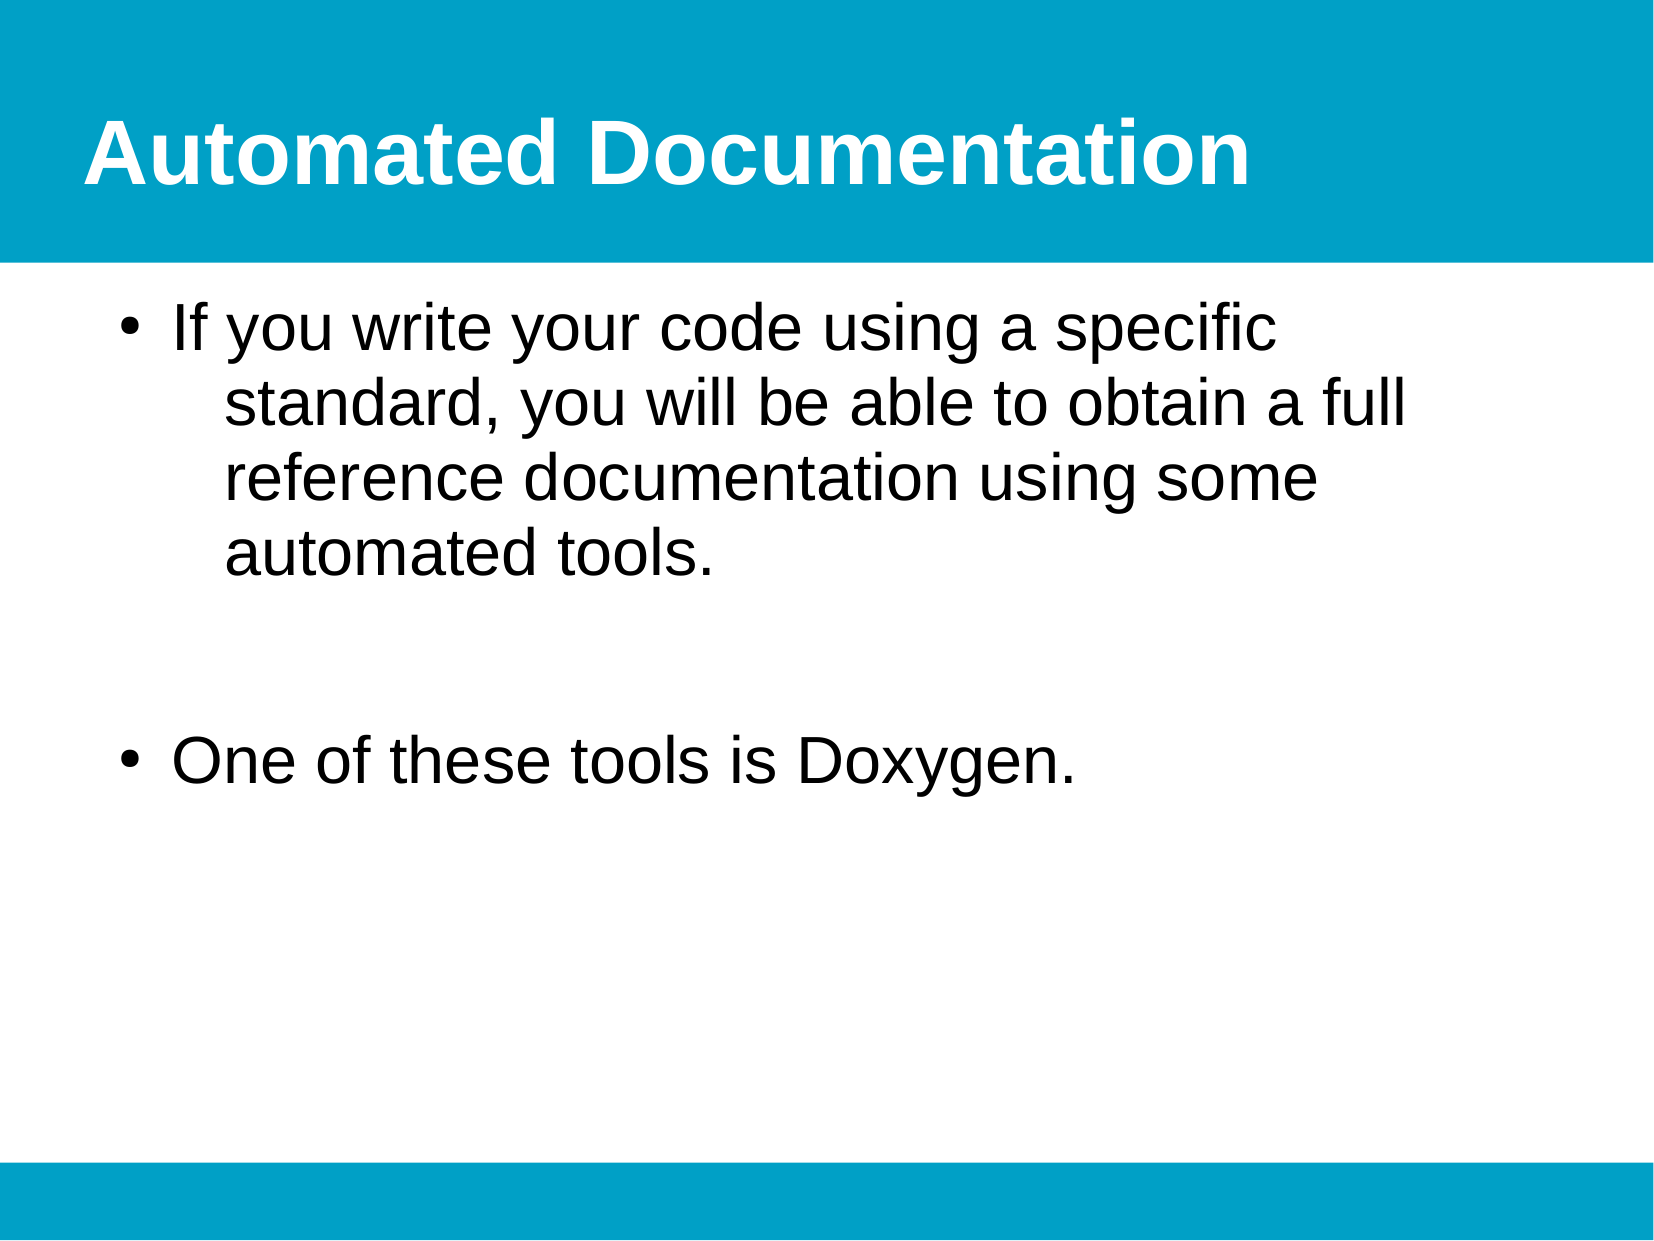

# Automated Documentation
If you write your code using a specific standard, you will be able to obtain a full reference documentation using some automated tools.
One of these tools is Doxygen.